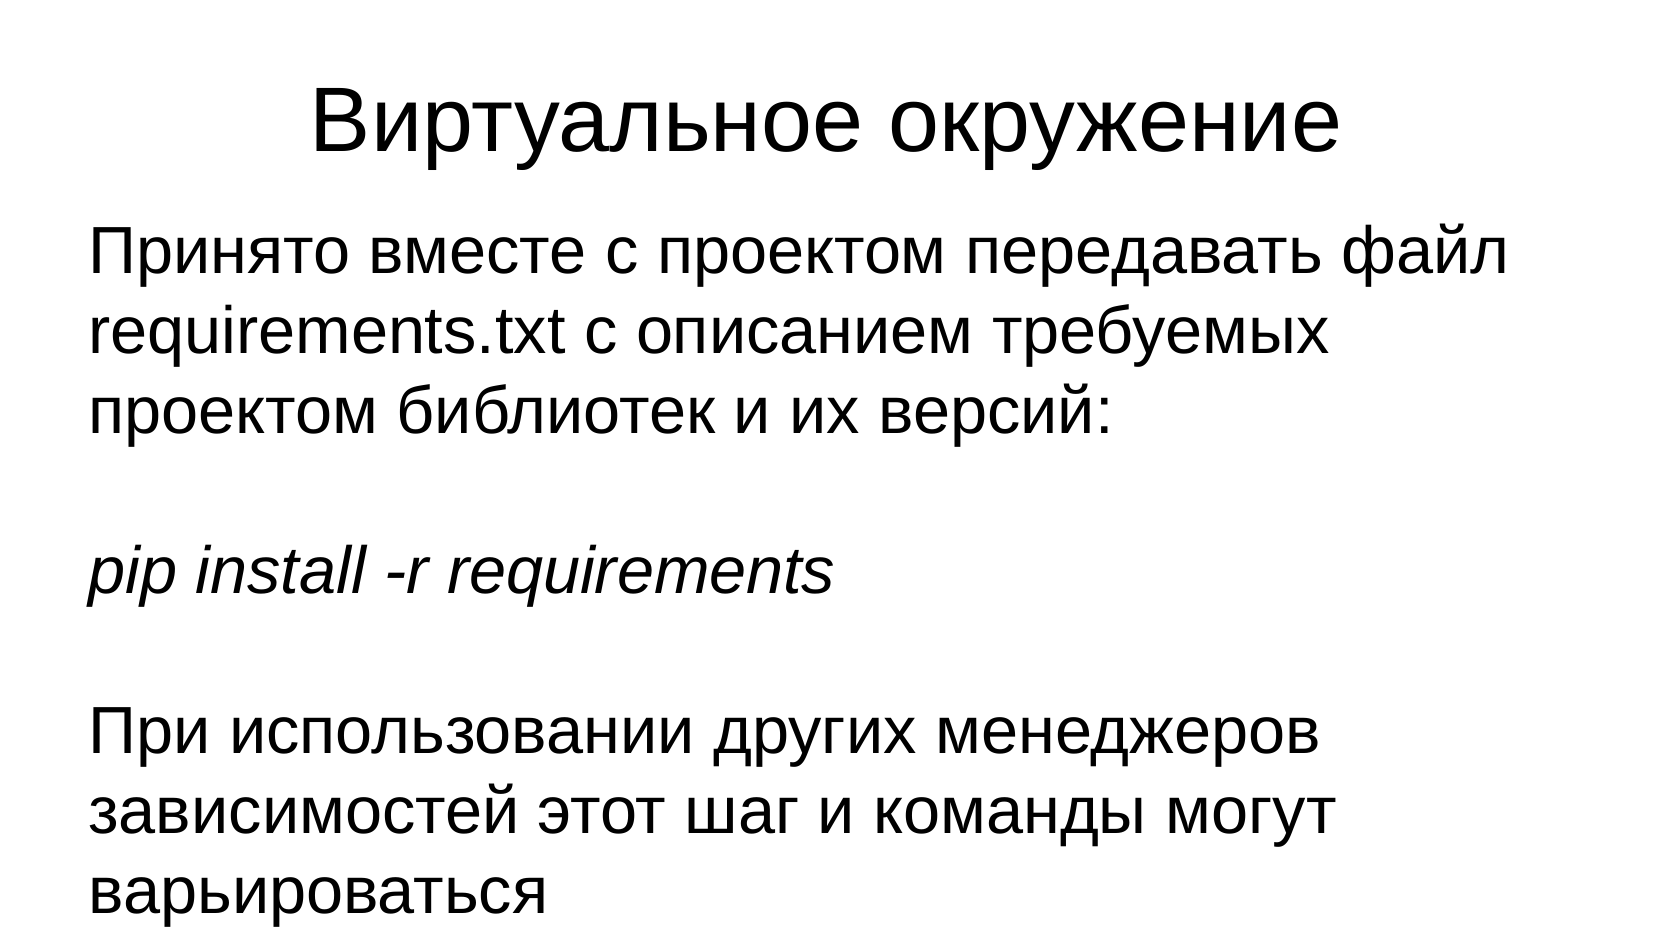

Виртуальное окружение
# Принято вместе с проектом передавать файл requirements.txt с описанием требуемых проектом библиотек и их версий:
pip install -r requirements
При использовании других менеджеров зависимостей этот шаг и команды могут варьироваться